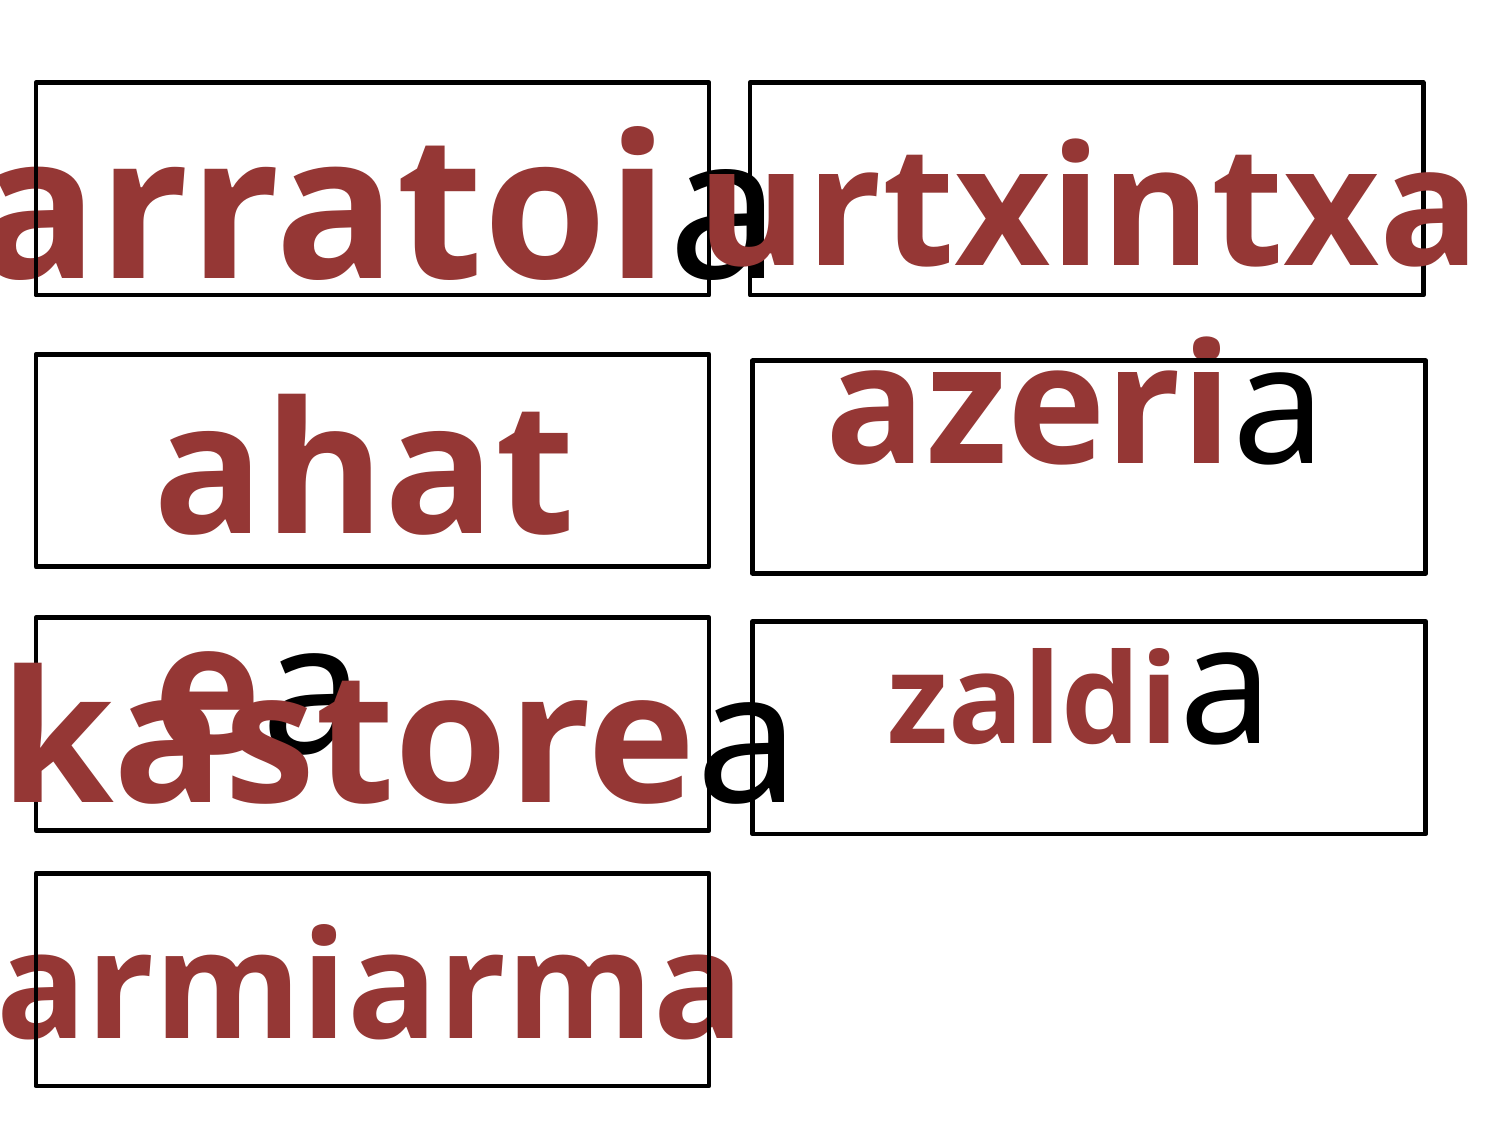

arratoia
urtxintxa
azeria
ahatea
zaldia
kastorea
armiarma